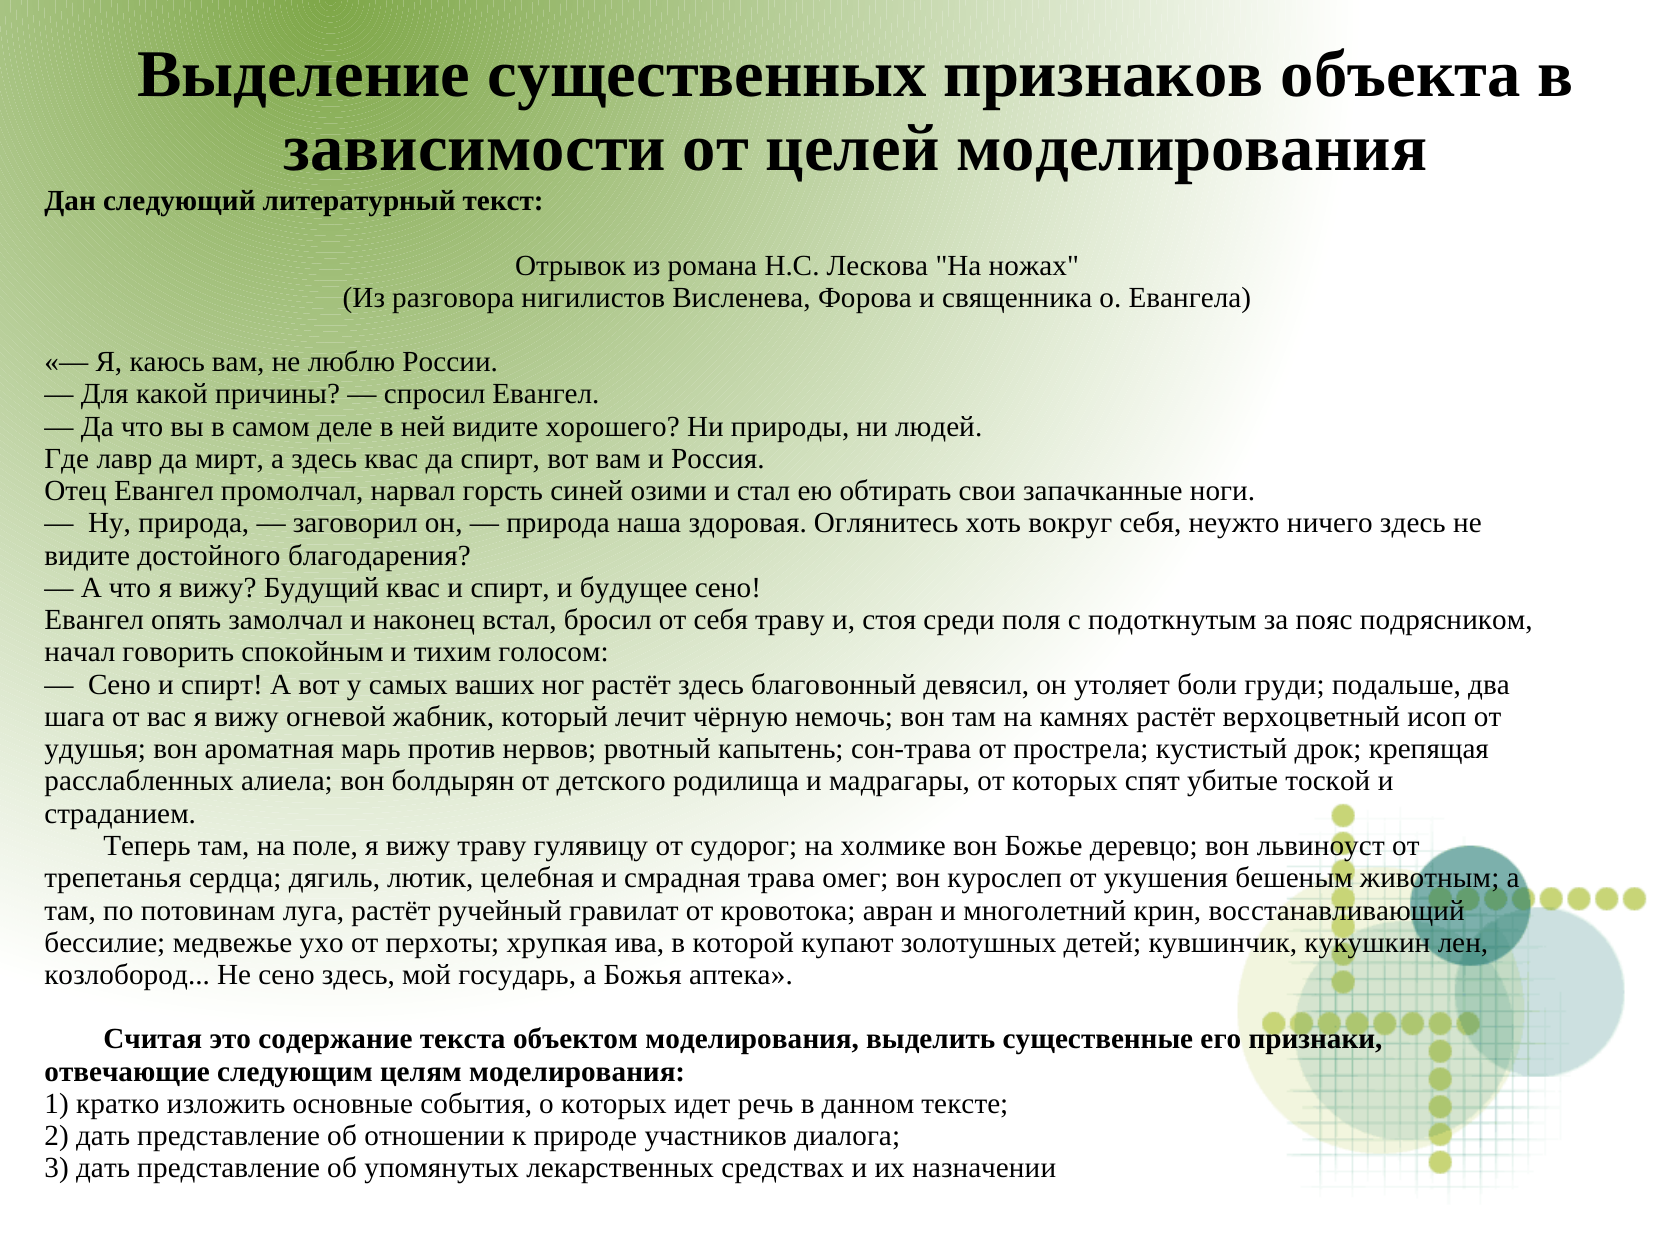

Выделение существенных признаков объекта в зависимости от целей моделирования
Дан следующий литературный текст:
Отрывок из романа Н.С. Лескова "На ножах"
(Из разговора нигилистов Висленева, Форова и священника о. Евангела)
«— Я, каюсь вам, не люблю России.
— Для какой причины? — спросил Евангел.
— Да что вы в самом деле в ней видите хорошего? Ни приро­ды, ни людей.
Где лавр да мирт, а здесь квас да спирт, вот вам и Россия.
Отец Евангел промолчал, нарвал горсть синей озими и стал ею обтирать свои запачканные ноги.
— Ну, природа, — заговорил он, — природа наша здоровая. Оглянитесь хоть вокруг себя, неужто ничего здесь не видите дос­тойного благодарения?
— А что я вижу? Будущий квас и спирт, и будущее сено!
Евангел опять замолчал и наконец встал, бросил от себя тра­ву и, стоя среди поля с подоткнутым за пояс подрясником, на­чал говорить спокойным и тихим голосом:
— Сено и спирт! А вот у самых ваших ног растёт здесь благо­вонный девясил, он утоляет боли груди; подальше, два шага от вас я вижу огневой жабник, который лечит чёрную немочь; вон там на камнях растёт верхоцветный исоп от удушья; вон аромат­ная марь против нервов; рвотный капытень; сон-трава от простре­ла; кустистый дрок; крепящая расслабленных алиела; вон болдырян от детского родилища и мадрагары, от которых спят убитые тоской и страданием.
Теперь там, на поле, я вижу траву гулявицу от судорог; на холмике вон Божье деревцо; вон львиноуст от трепетанья сердца; дягиль, лютик, целебная и смрадная трава омег; вон курослеп от укушения бешеным животным; а там, по потовинам луга, растёт ручейный гравилат от кровотока; авран и многолетний крин, вос­станавливающий бессилие; медвежье ухо от перхоты; хрупкая ива, в которой купают золотушных детей; кувшинчик, кукушкин лен, козлобород... Не сено здесь, мой государь, а Божья аптека».
Считая это содержание текста объектом моделирования, выделить существенные его признаки, отвечающие следующим целям моделирования:
1) кратко изложить основные события, о которых идет речь в данном тексте;
2) дать представление об отношении к природе участников диалога;
3) дать представление об упомянутых лекарственных средствах и их назначении